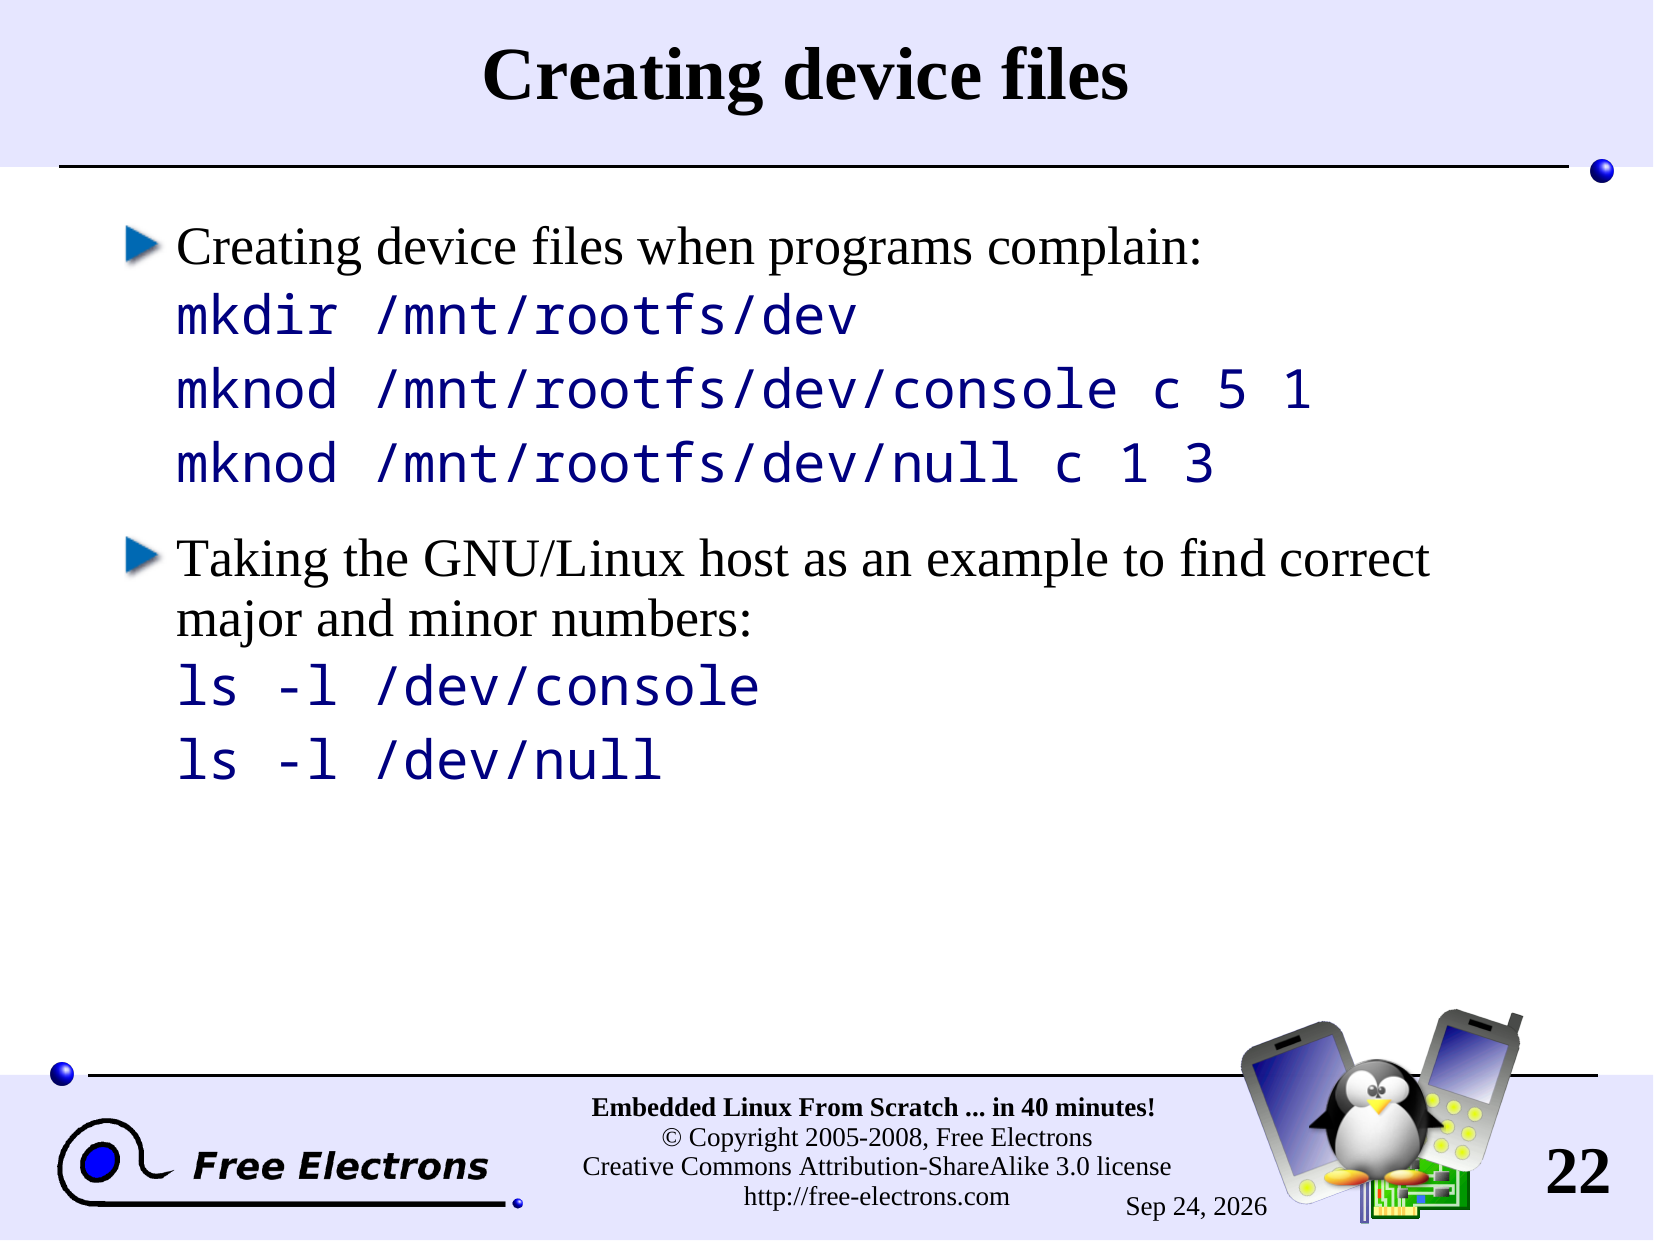

# Creating device files
Creating device files when programs complain:
mkdir /mnt/rootfs/dev
mknod /mnt/rootfs/dev/console c 5 1
mknod /mnt/rootfs/dev/null c 1 3
Taking the GNU/Linux host as an example to find correct major and minor numbers:
ls -l /dev/console
ls -l /dev/null